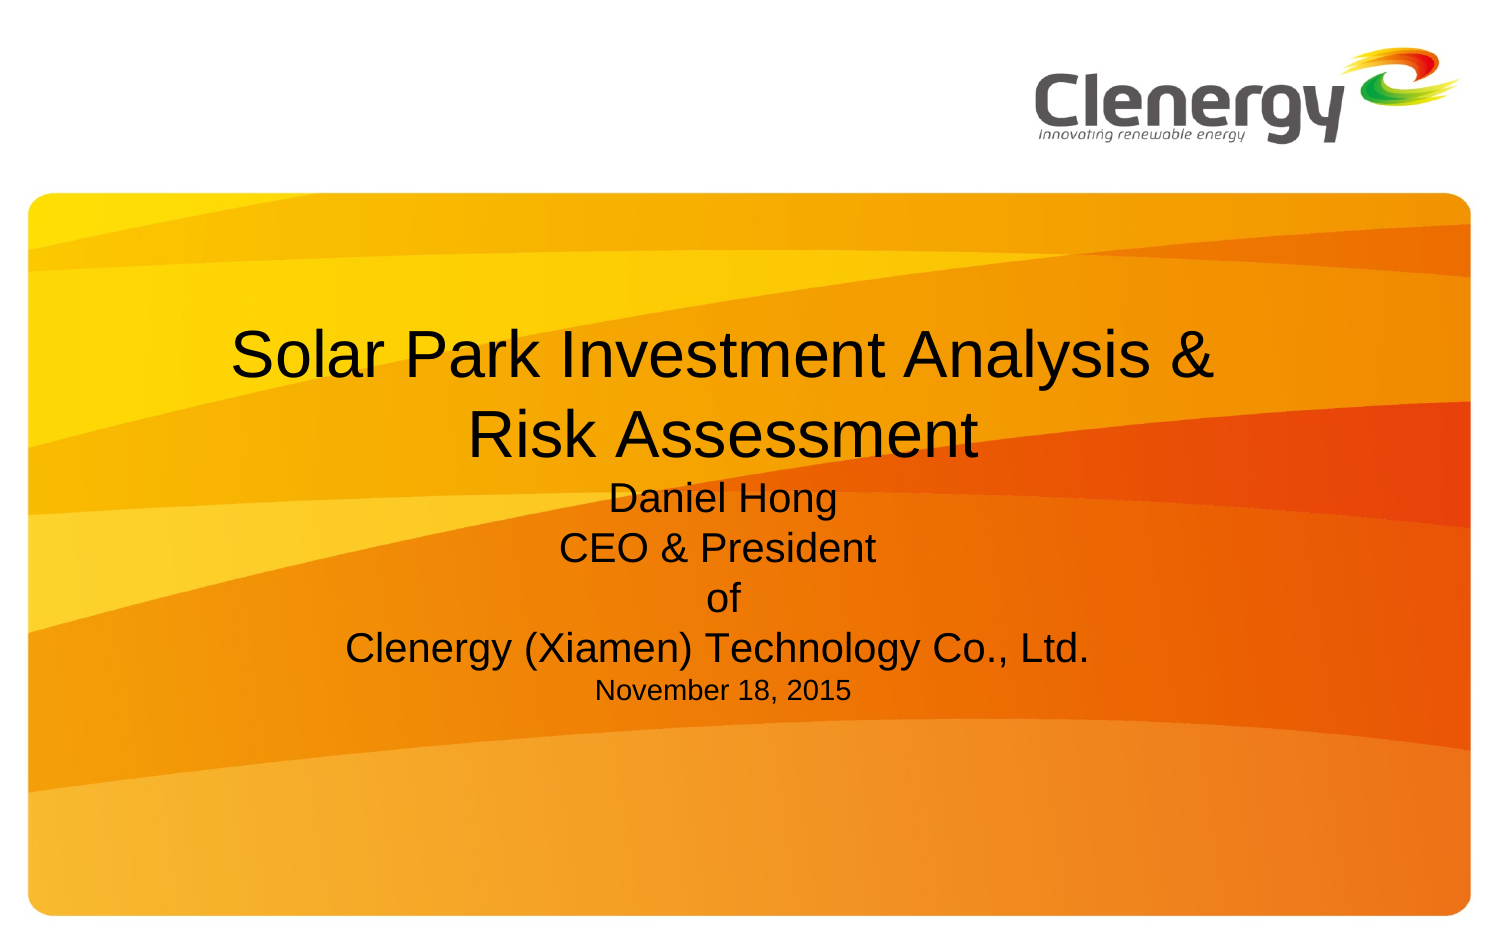

Solar Park Investment Analysis & Risk Assessment
Daniel Hong
CEO & President
of
Clenergy (Xiamen) Technology Co., Ltd.
November 18, 2015